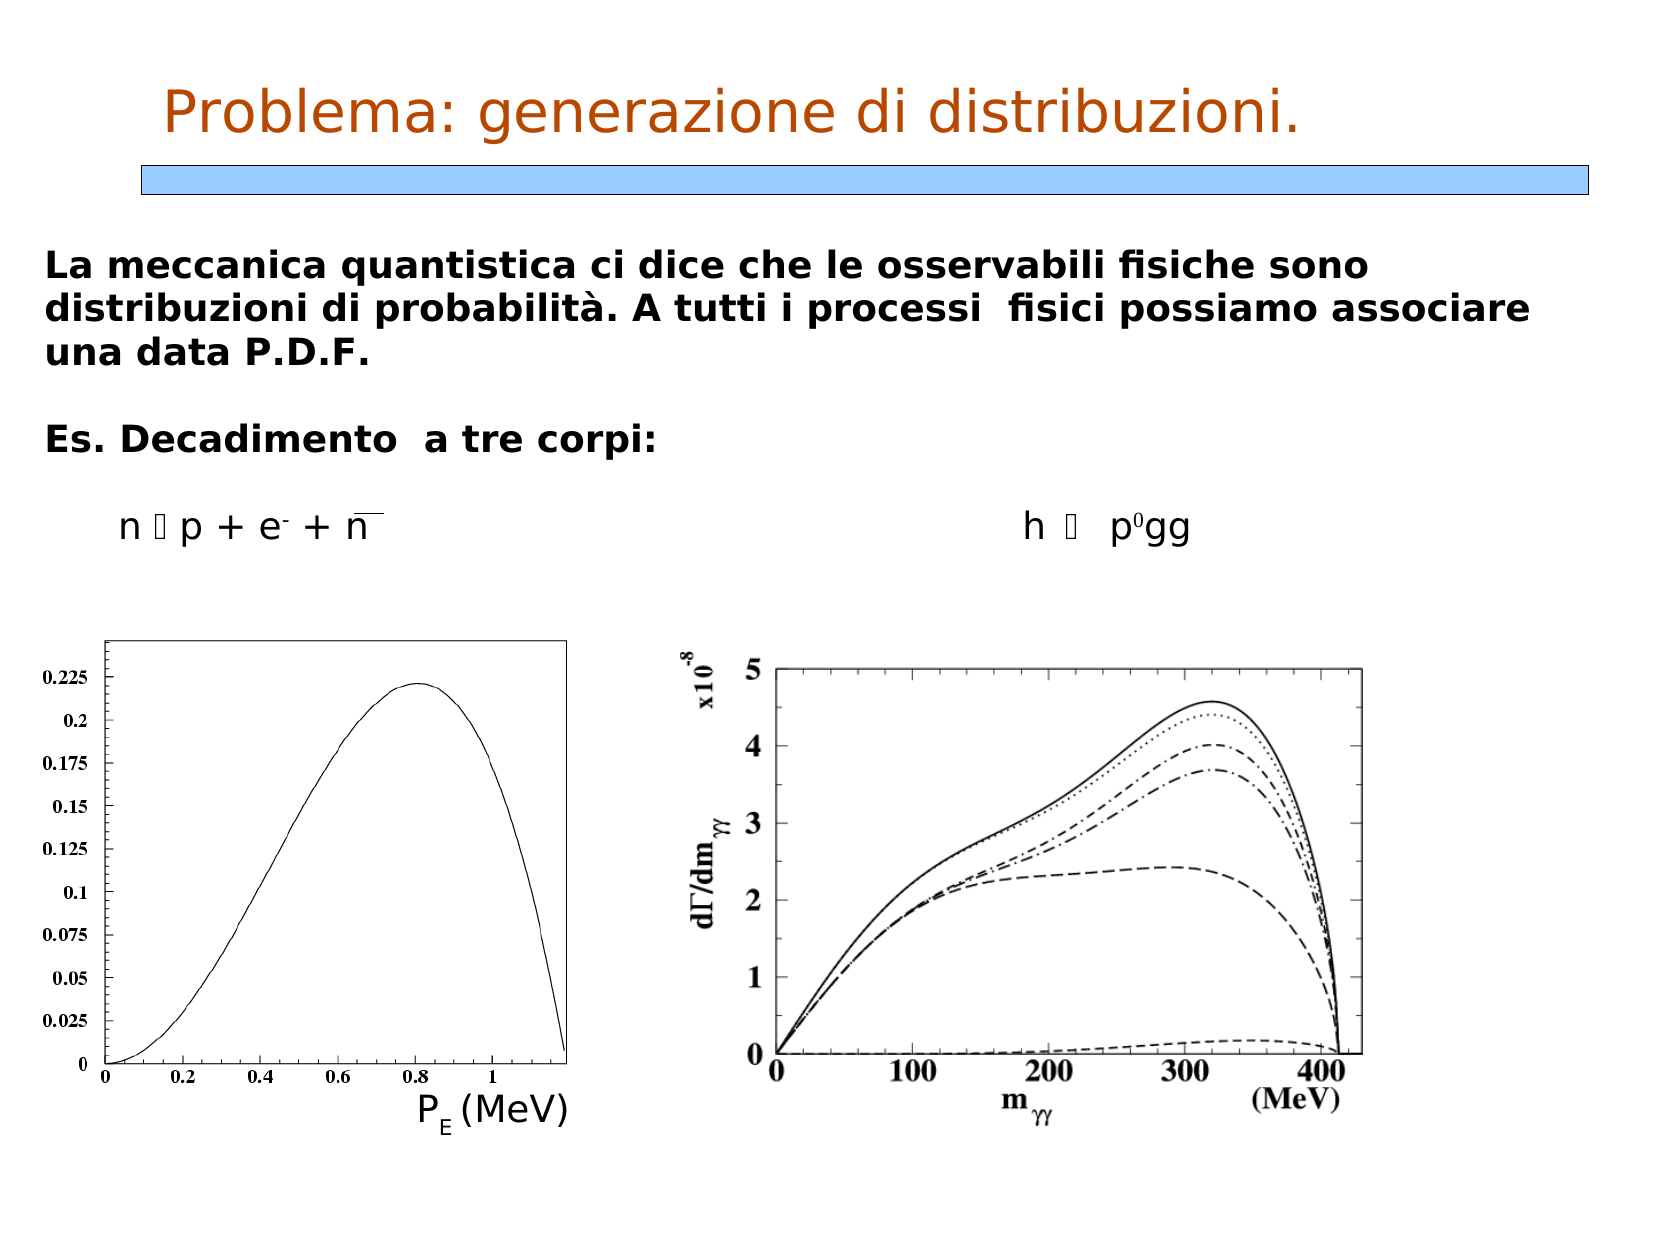

Problema: generazione di distribuzioni.
La meccanica quantistica ci dice che le osservabili fisiche sono distribuzioni di probabilità. A tutti i processi fisici possiamo associare una data P.D.F.
Es. Decadimento a tre corpi:
	n  p + e- + n h  p0gg
PE (MeV)